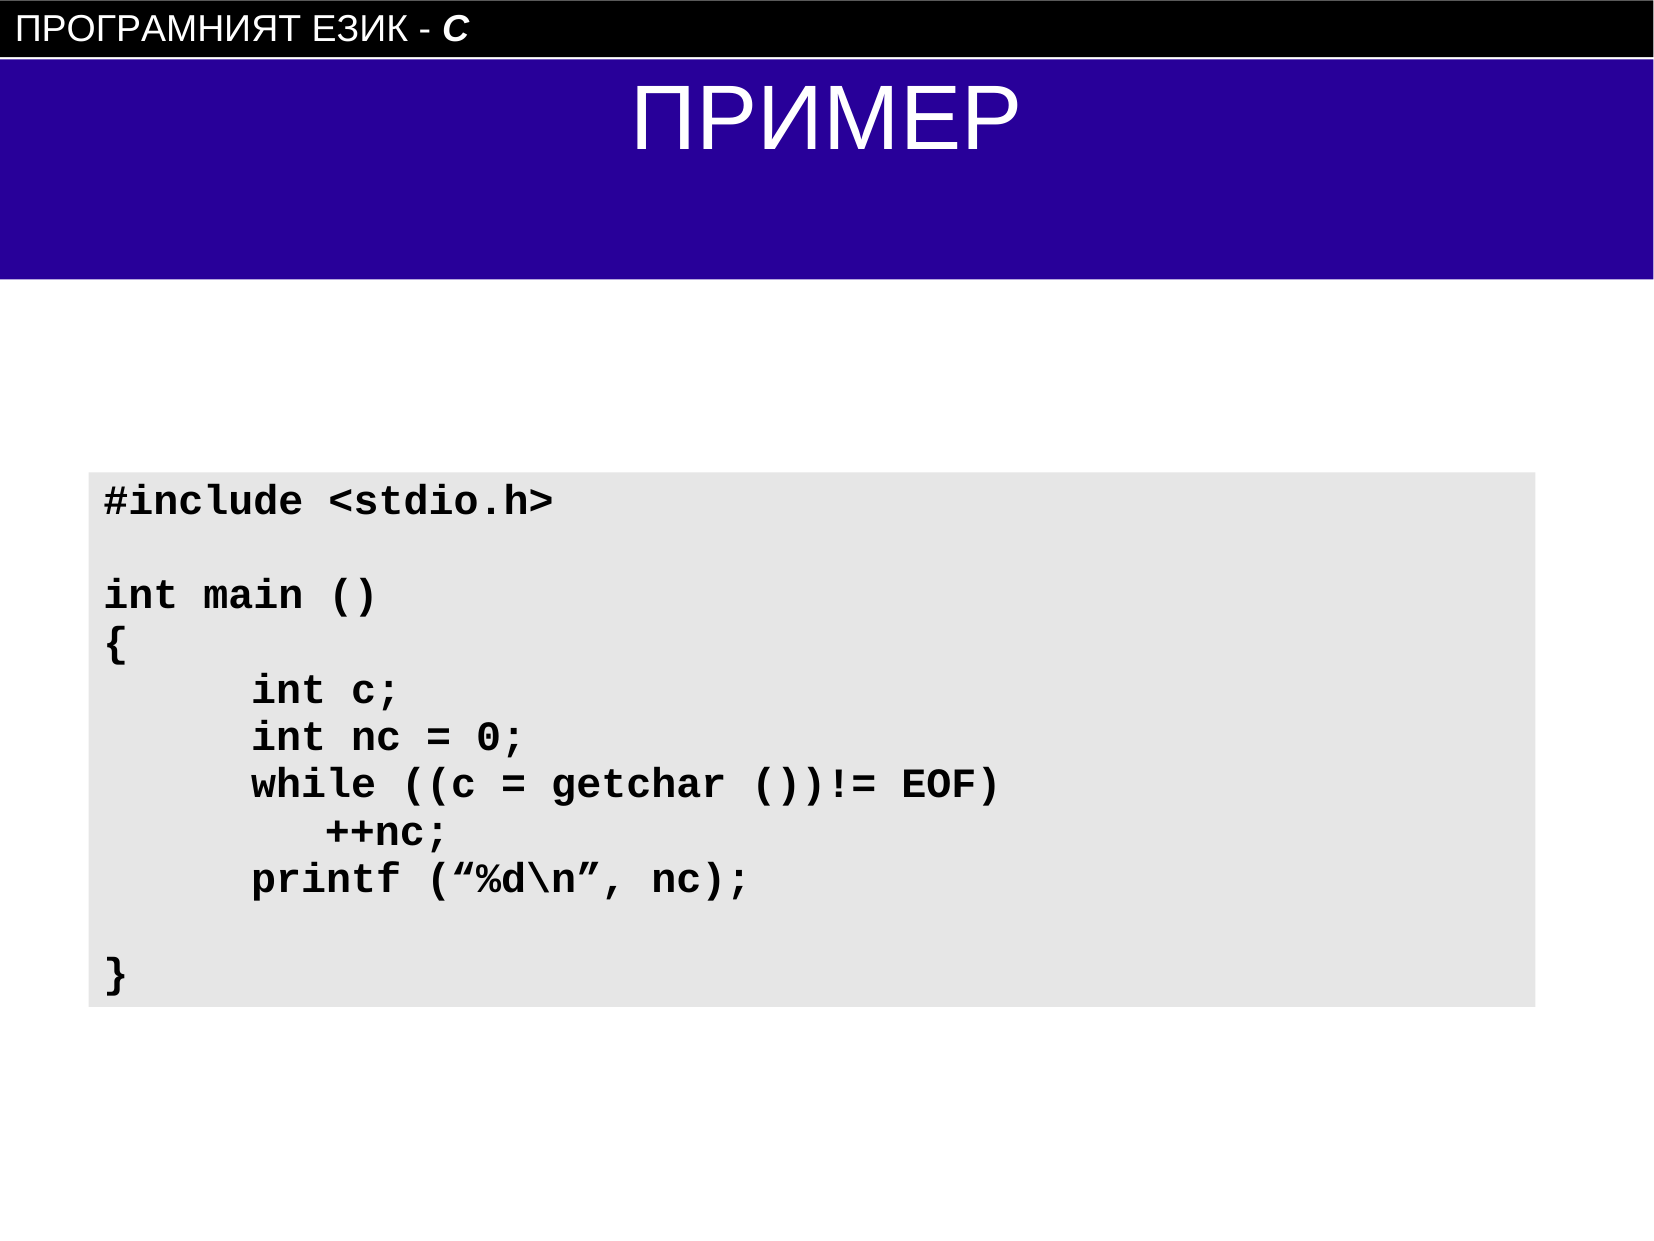

ПРОГРАМНИЯT ЕЗИК - С
								 ПРИМЕР
#include <stdio.h>
int main ()
{
		int c;
		int nc = 0;
		while ((c = getchar ())!= EOF)
			++nc;
		printf (“%d\n”, nc);
}